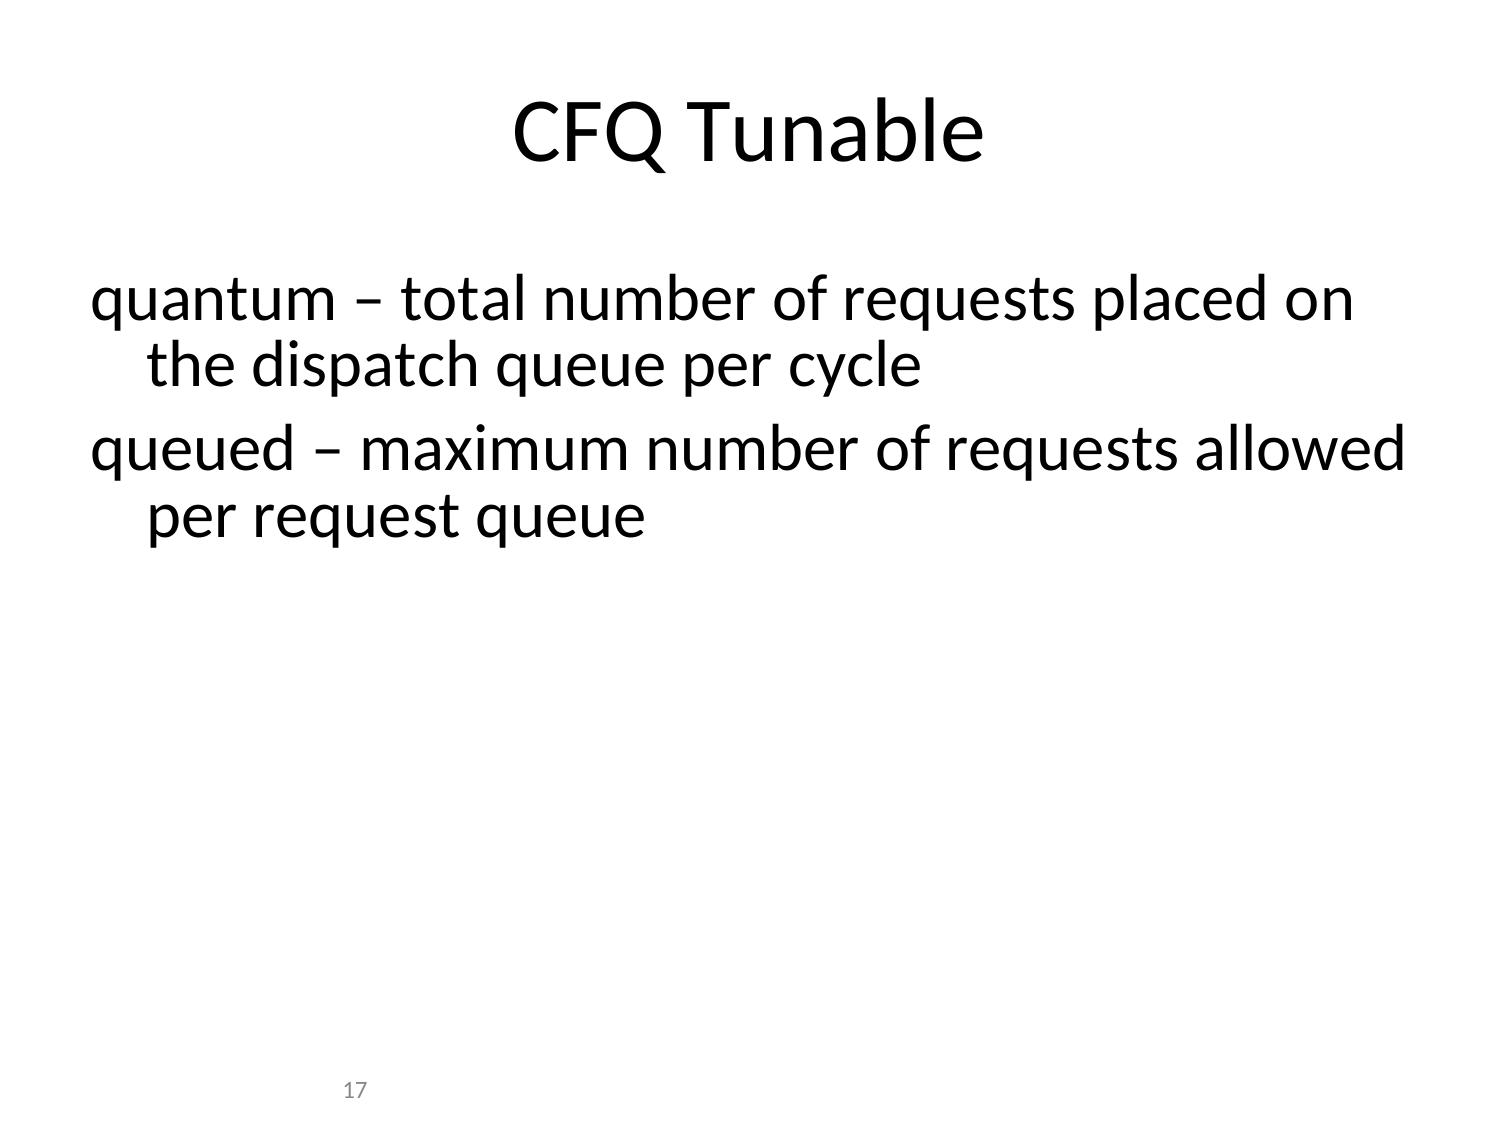

CFQ Tunable
quantum – total number of requests placed on the dispatch queue per cycle
queued – maximum number of requests allowed per request queue